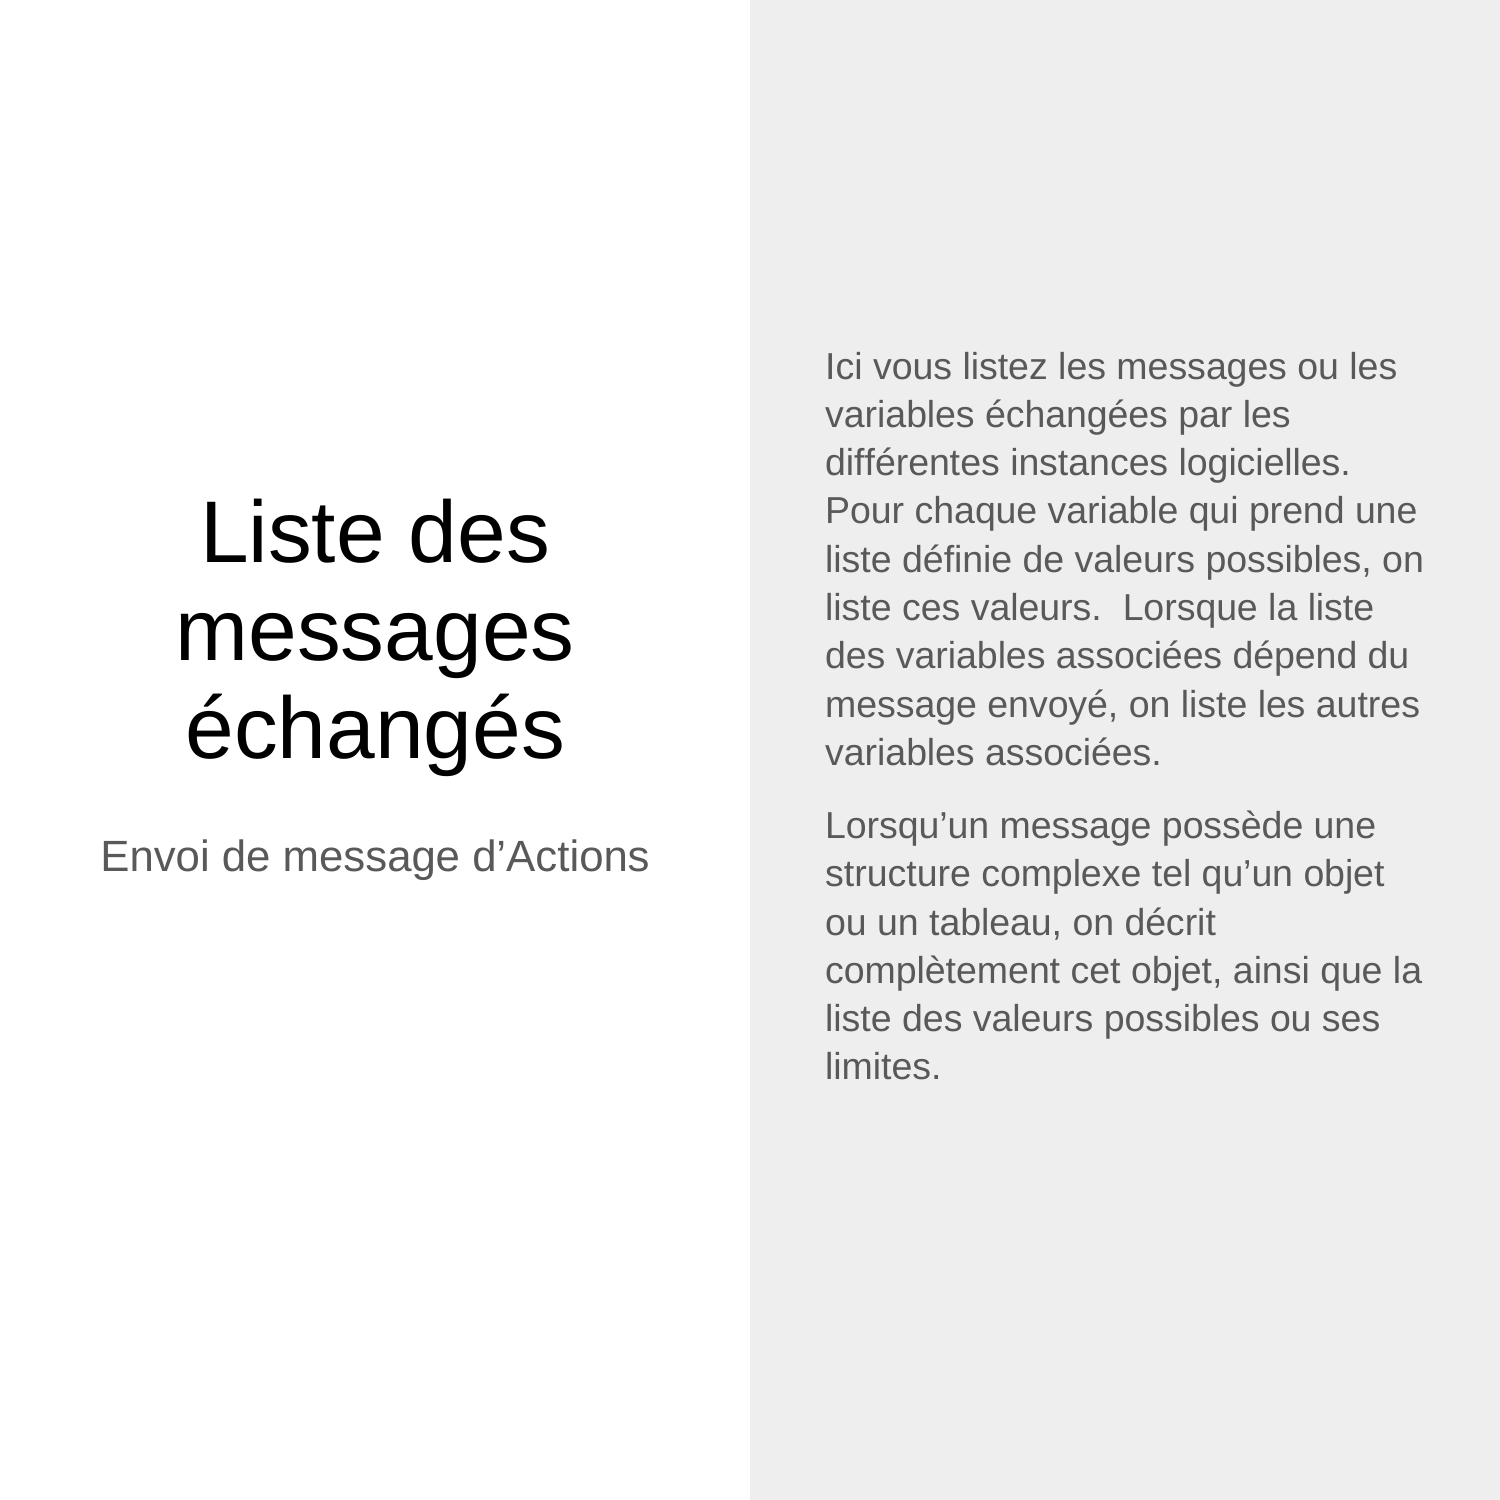

Ici vous listez les messages ou les variables échangées par les différentes instances logicielles. Pour chaque variable qui prend une liste définie de valeurs possibles, on liste ces valeurs. Lorsque la liste des variables associées dépend du message envoyé, on liste les autres variables associées.
Lorsqu’un message possède une structure complexe tel qu’un objet ou un tableau, on décrit complètement cet objet, ainsi que la liste des valeurs possibles ou ses limites.
# Liste des messages échangés
Envoi de message d’Actions